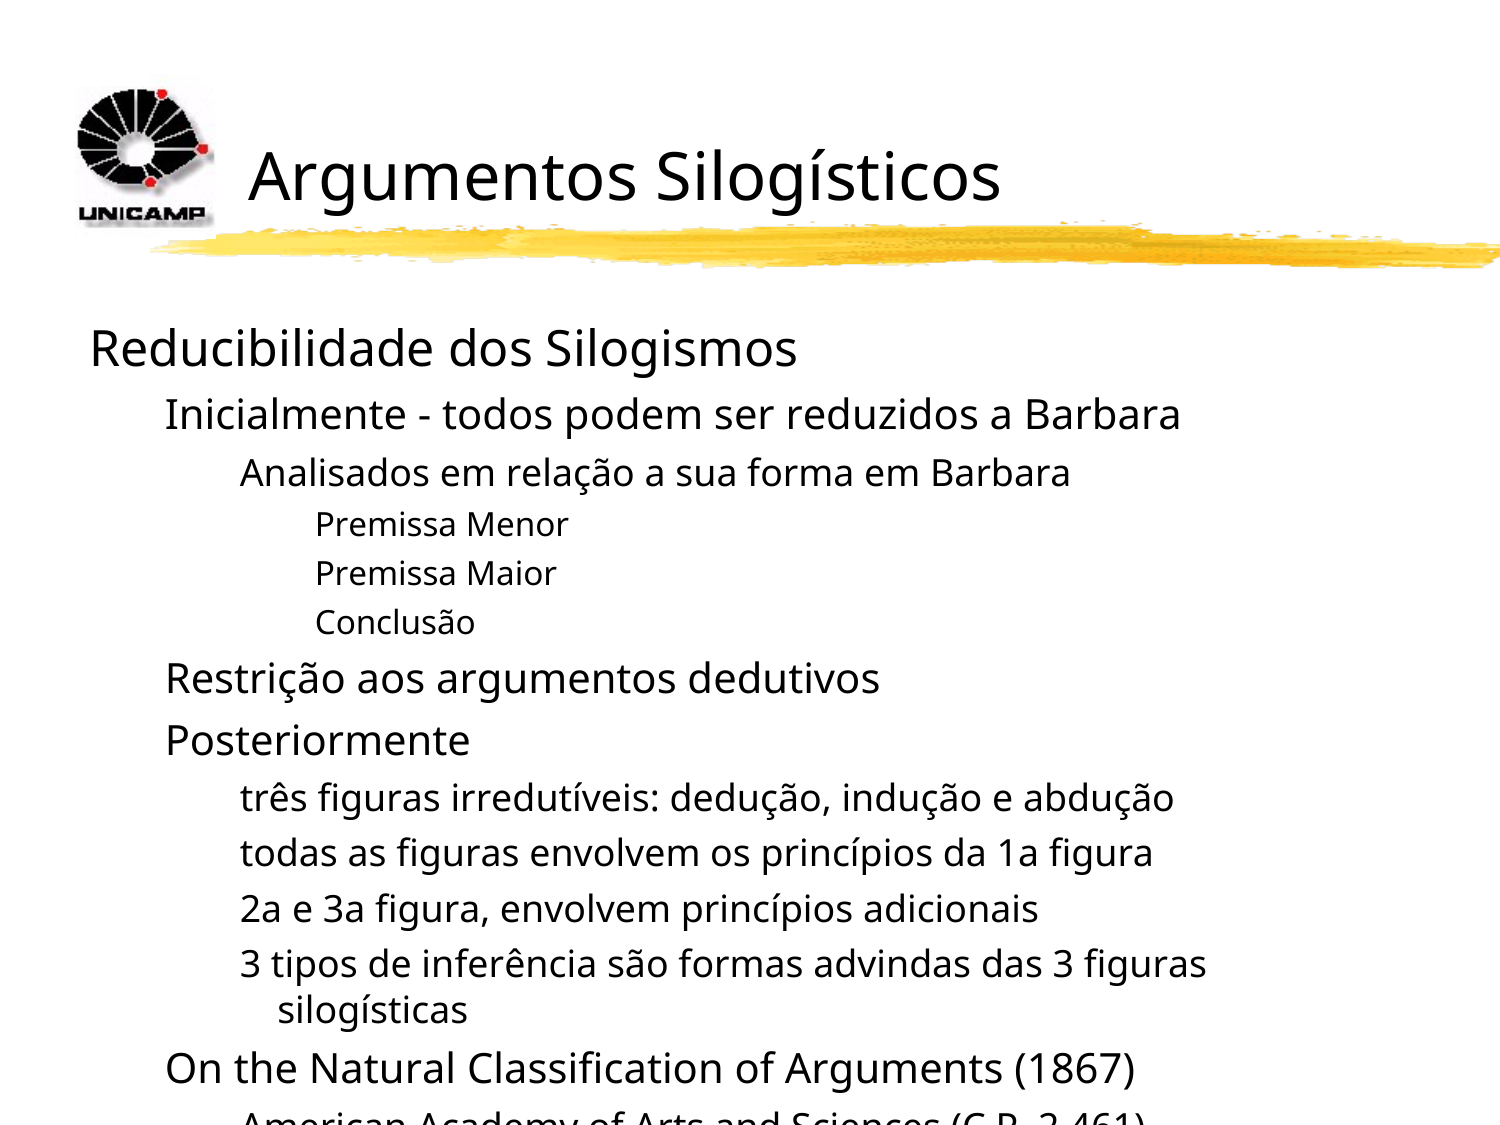

# Argumentos Silogísticos
Reducibilidade dos Silogismos
Inicialmente - todos podem ser reduzidos a Barbara
Analisados em relação a sua forma em Barbara
Premissa Menor
Premissa Maior
Conclusão
Restrição aos argumentos dedutivos
Posteriormente
três figuras irredutíveis: dedução, indução e abdução
todas as figuras envolvem os princípios da 1a figura
2a e 3a figura, envolvem princípios adicionais
3 tipos de inferência são formas advindas das 3 figuras silogísticas
On the Natural Classification of Arguments (1867)
American Academy of Arts and Sciences (C.P. 2.461)